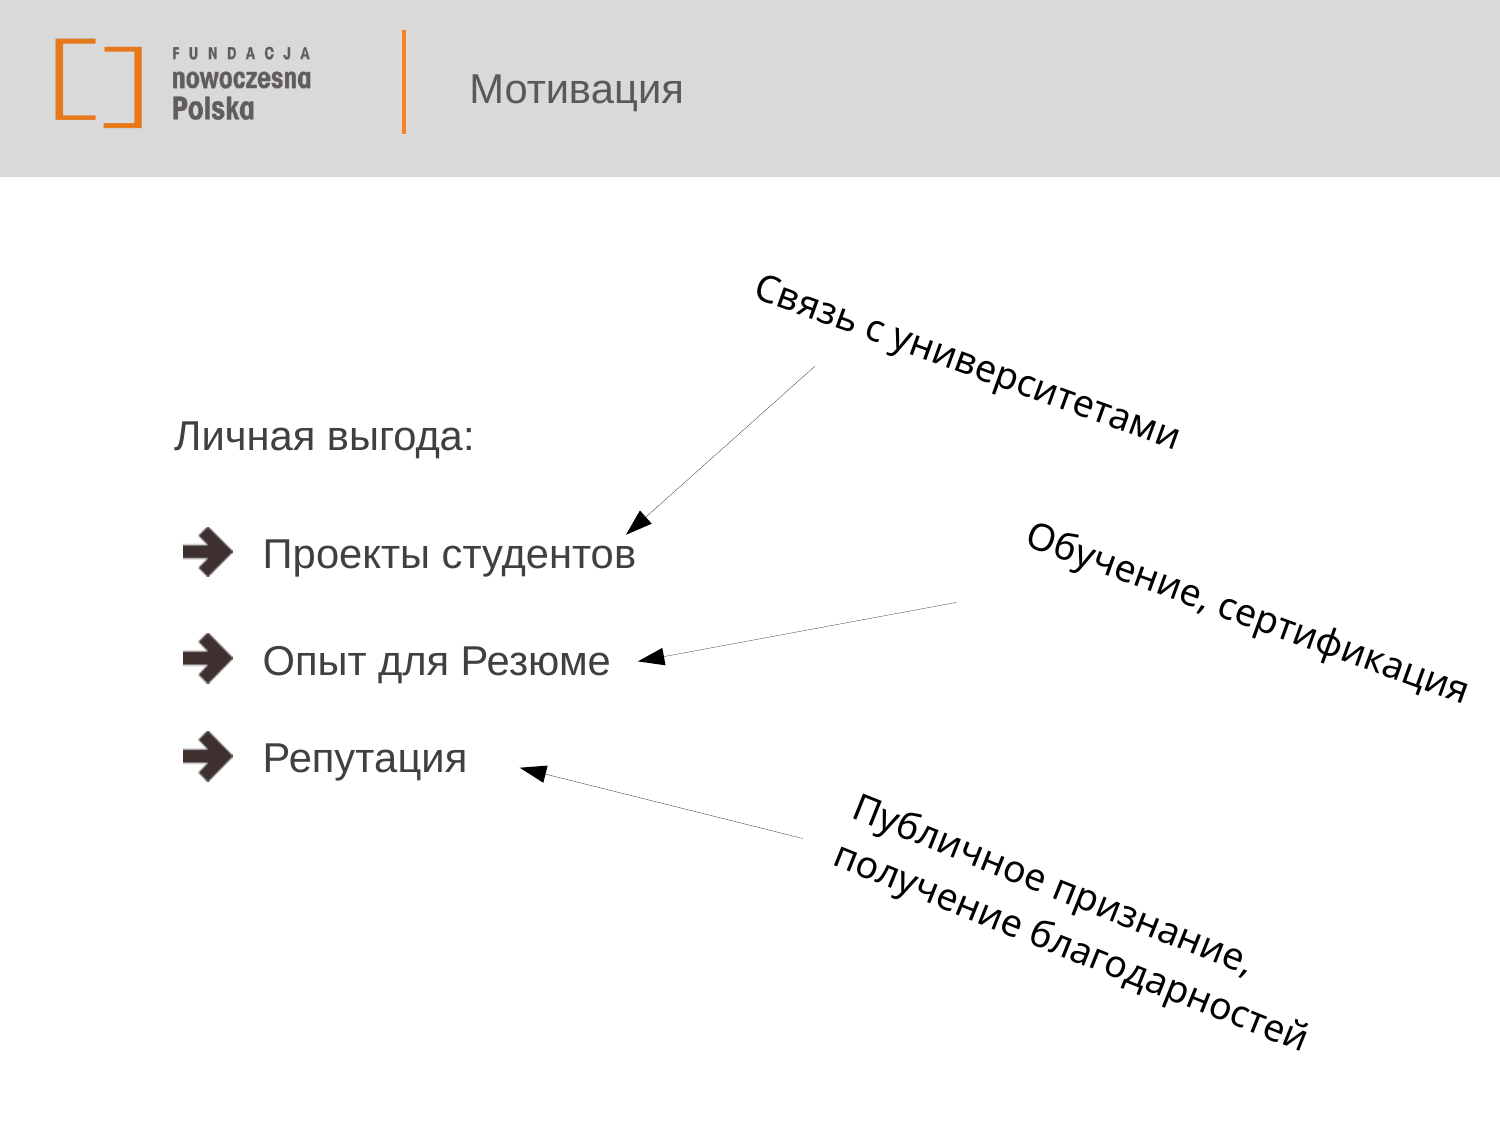

Мотивация
Связь с университетами
Личная выгода:
Проекты студентов
Обучение, сертификация
Опыт для Резюме
Репутация
Публичное признание,
получение благодарностей